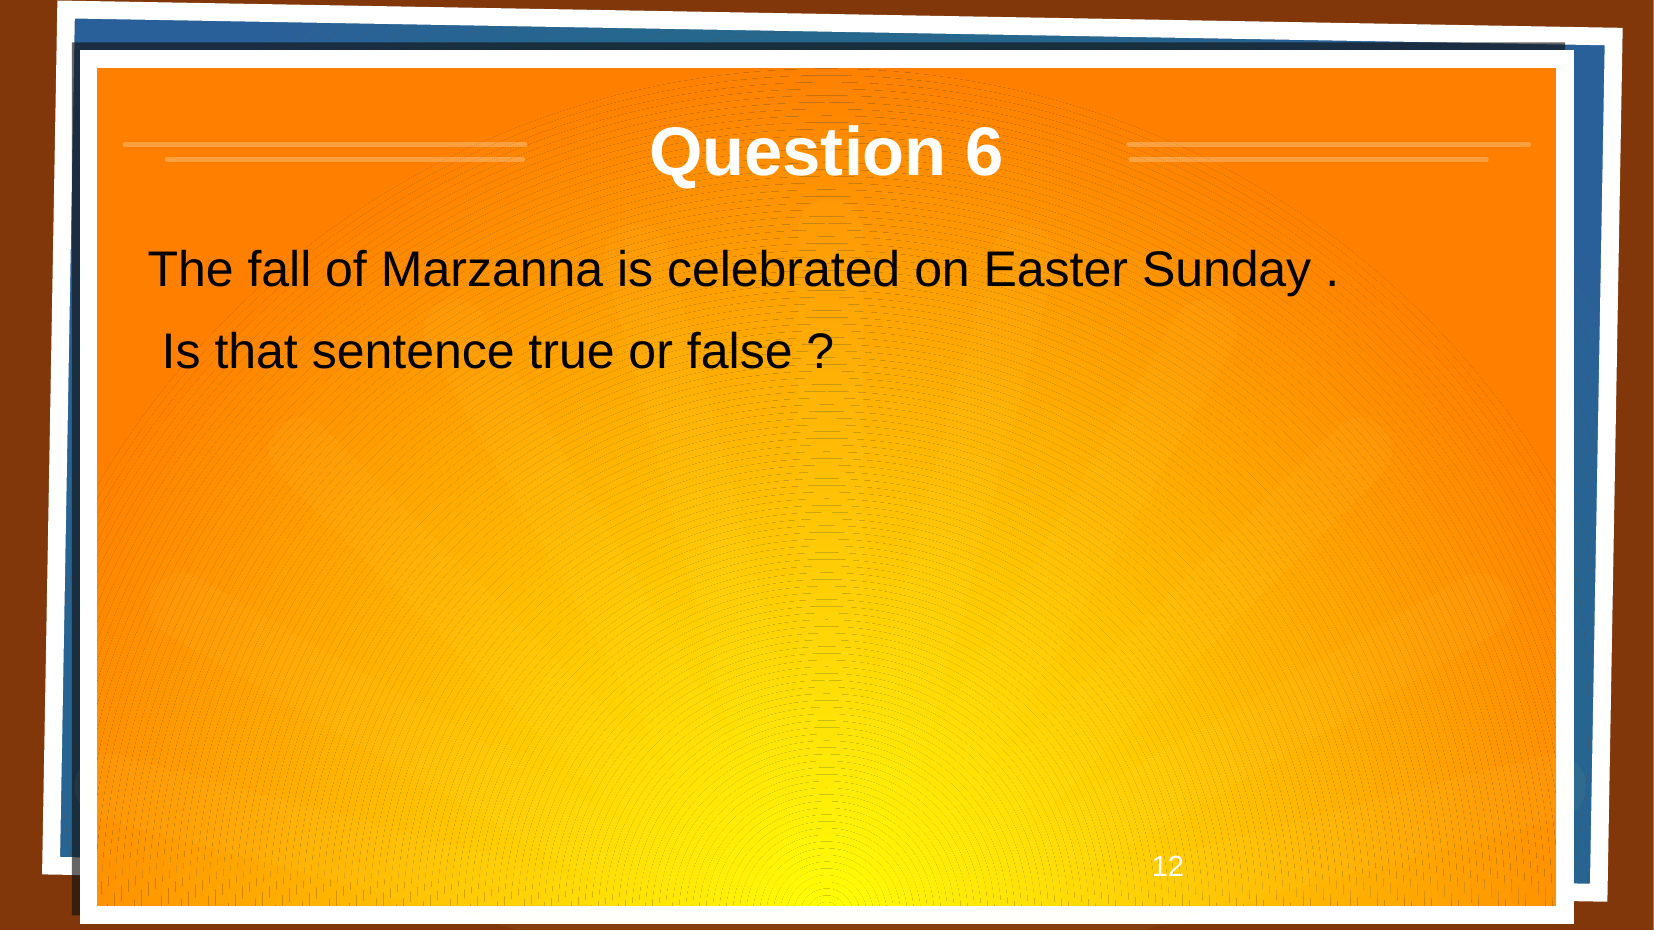

# Question 6
The fall of Marzanna is celebrated on Easter Sunday .
 Ιs that sentence true or false ?